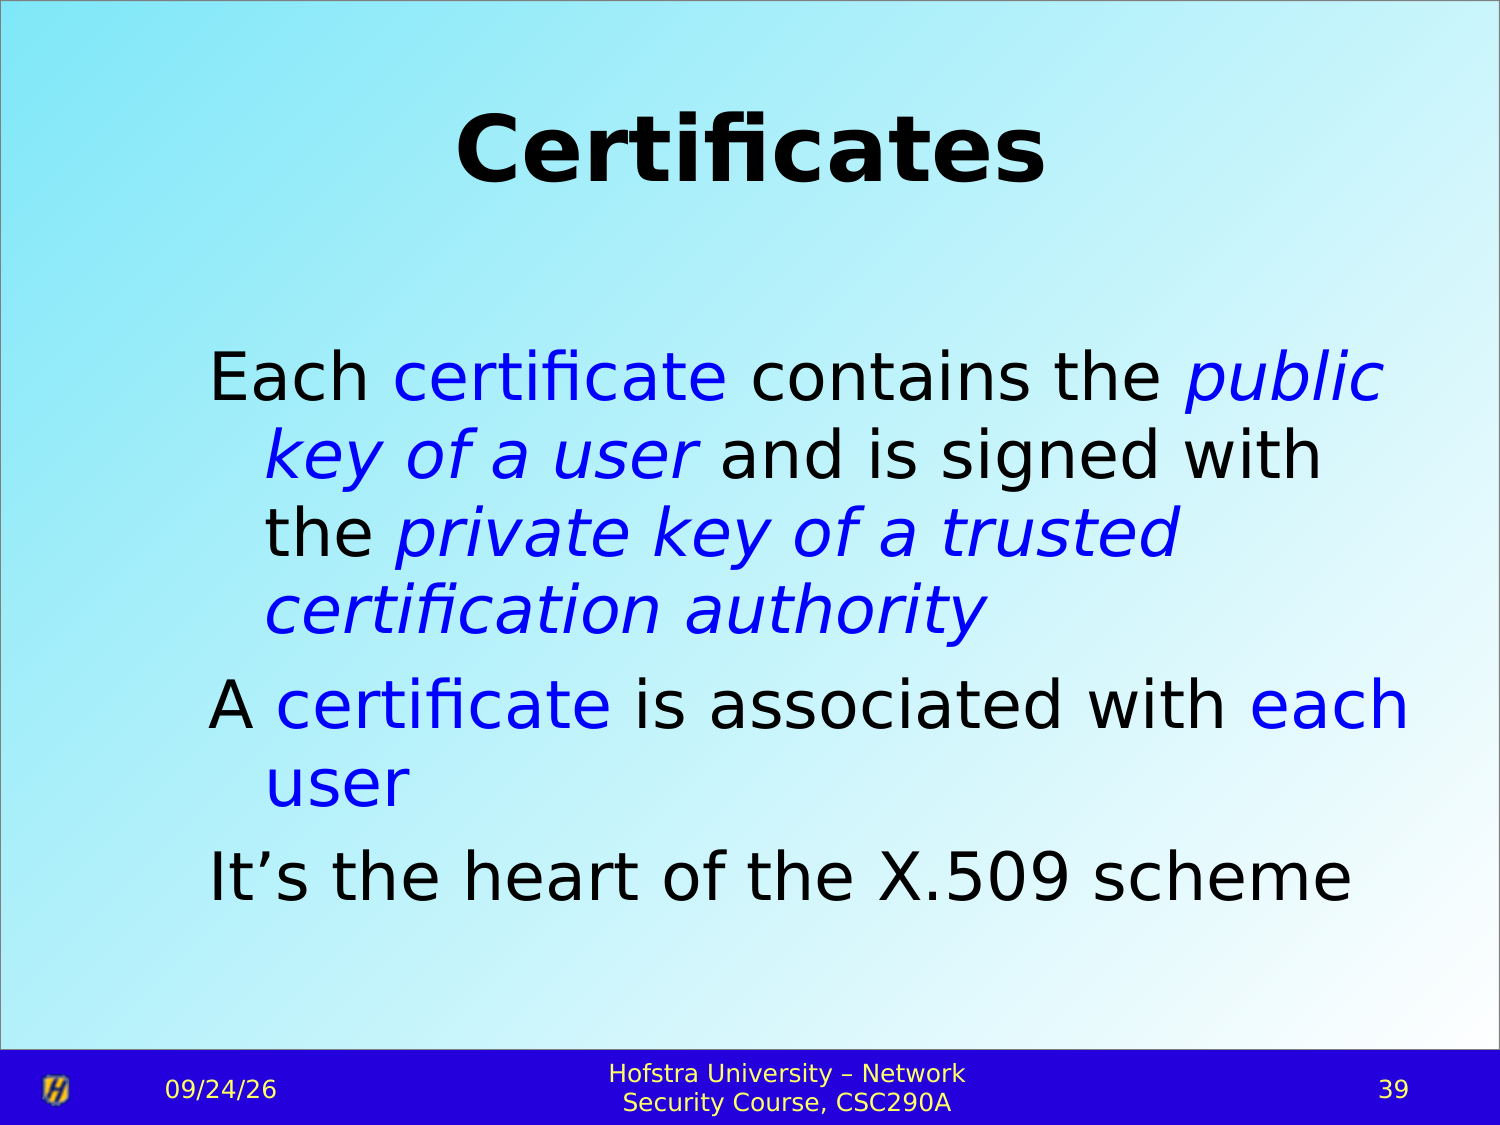

# Certificates
Each certificate contains the public key of a user and is signed with the private key of a trusted certification authority
A certificate is associated with each user
It’s the heart of the X.509 scheme
39